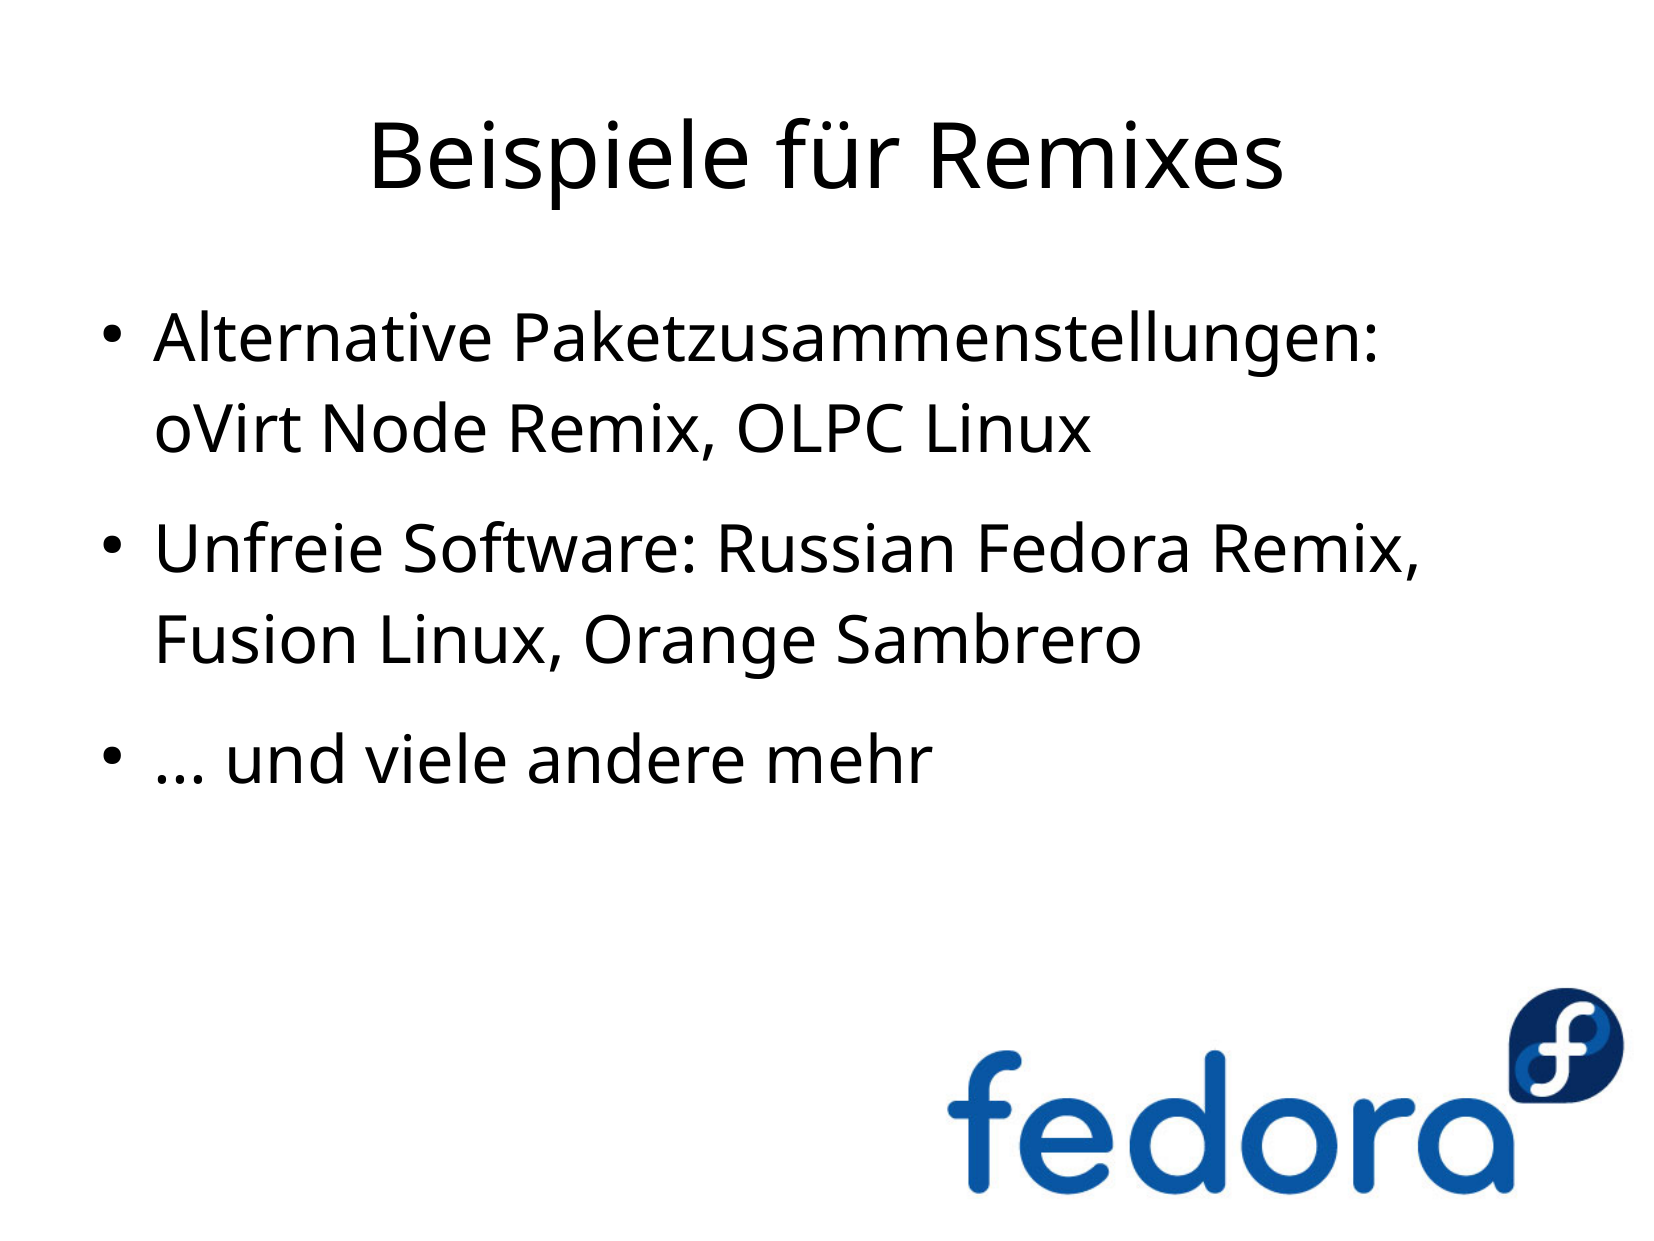

# Beispiele für Remixes
Alternative Paketzusammenstellungen:
oVirt Node Remix, OLPC Linux
Unfreie Software: Russian Fedora Remix, Fusion Linux, Orange Sambrero
... und viele andere mehr